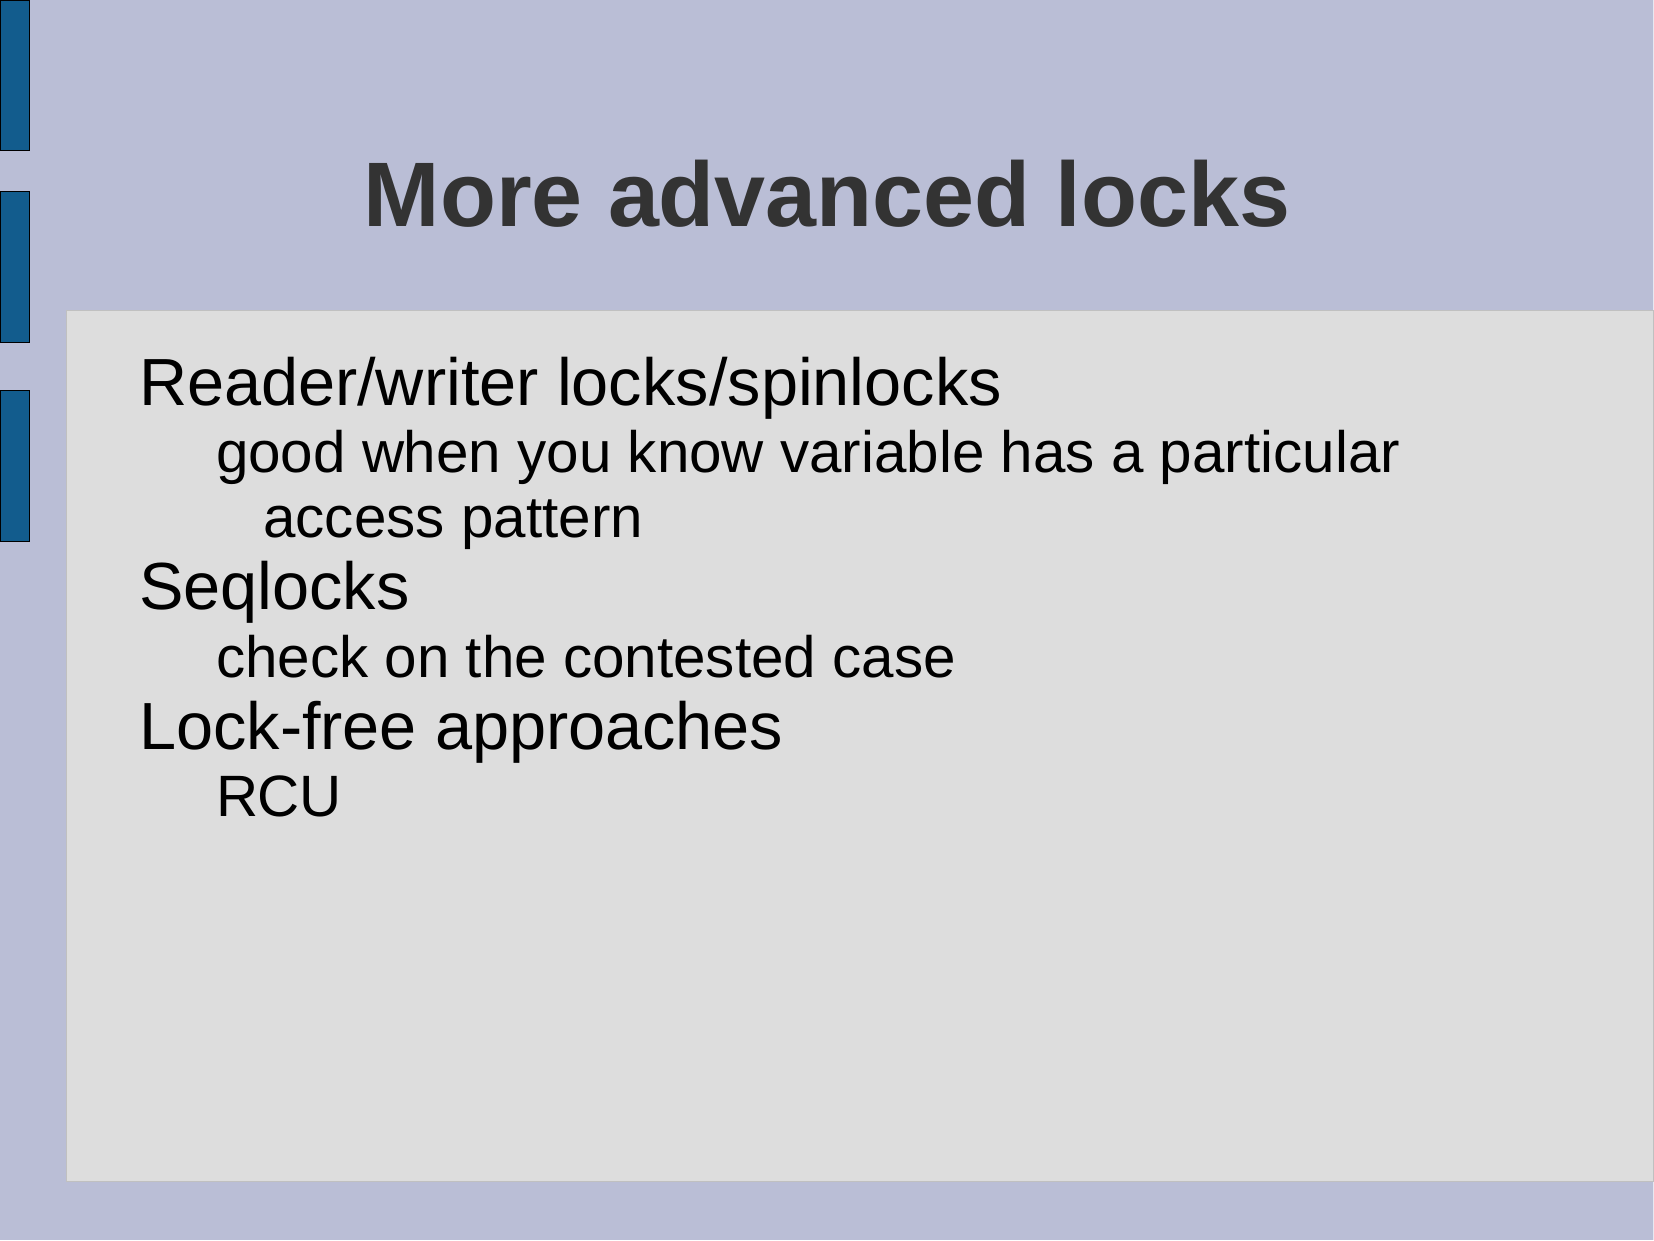

# More advanced locks
Reader/writer locks/spinlocks
good when you know variable has a particular access pattern
Seqlocks
check on the contested case
Lock-free approaches
RCU